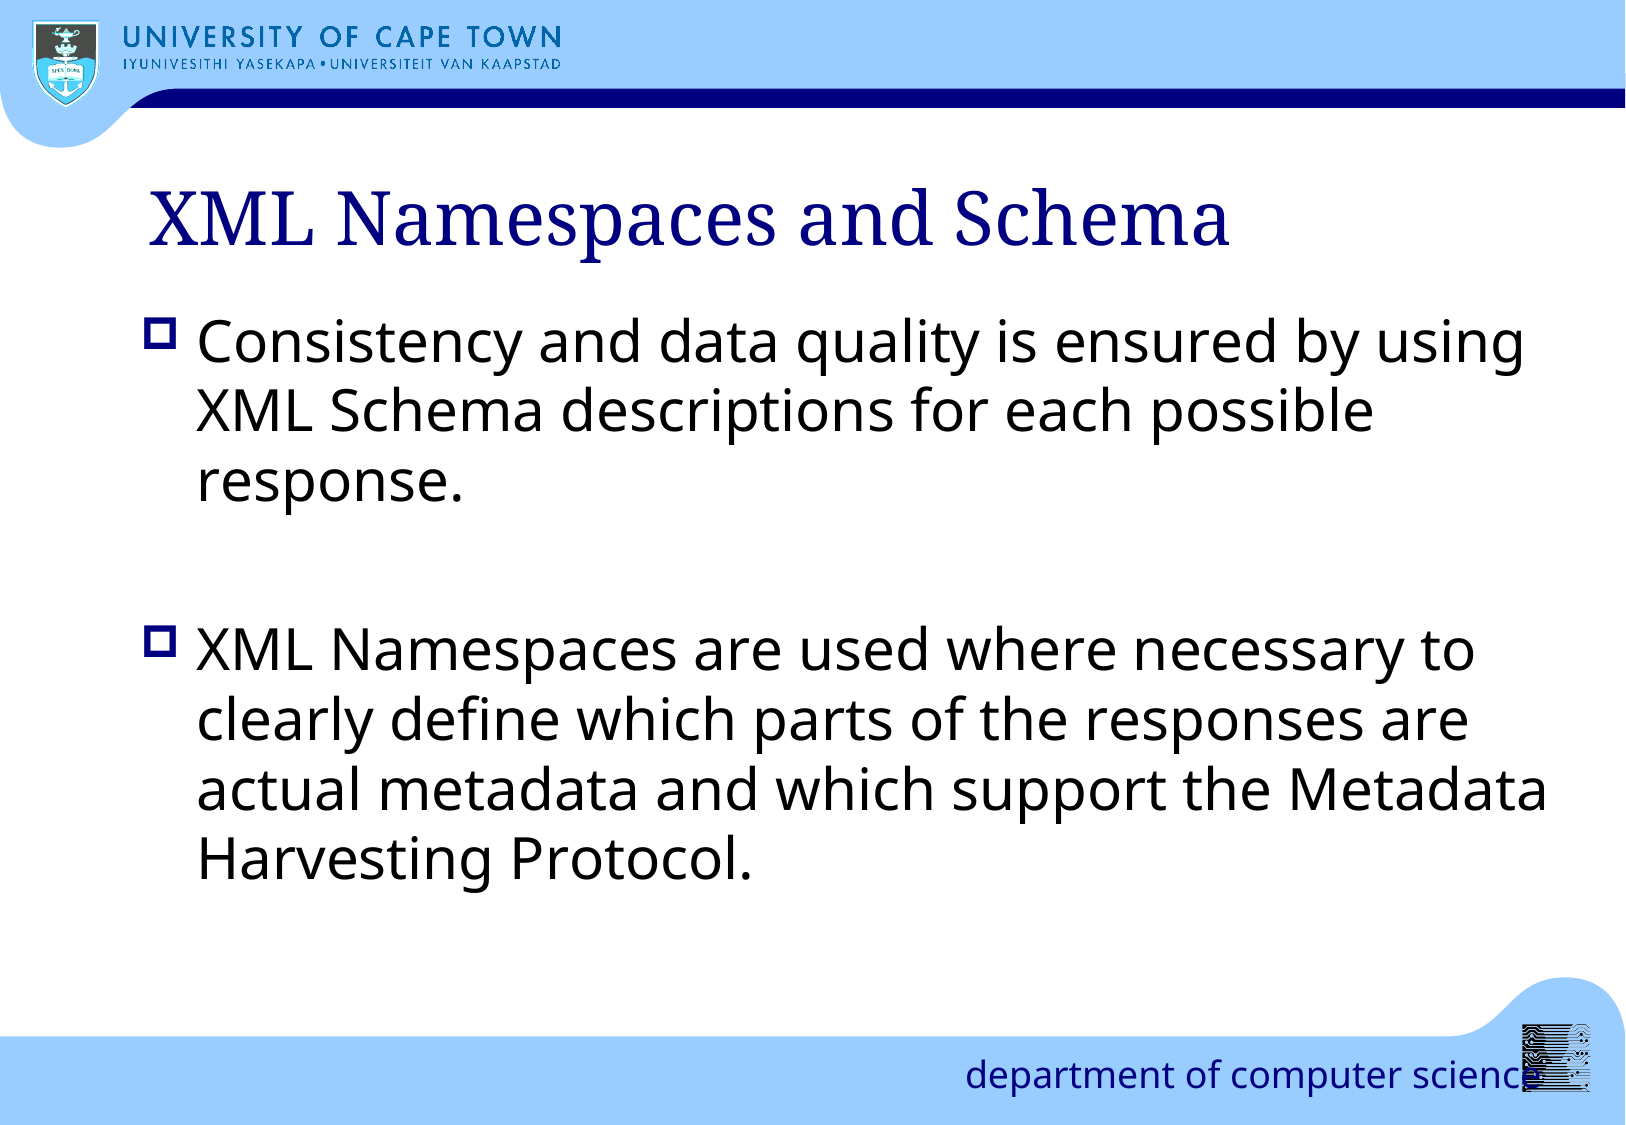

# XML Namespaces and Schema
Consistency and data quality is ensured by using XML Schema descriptions for each possible response.
XML Namespaces are used where necessary to clearly define which parts of the responses are actual metadata and which support the Metadata Harvesting Protocol.